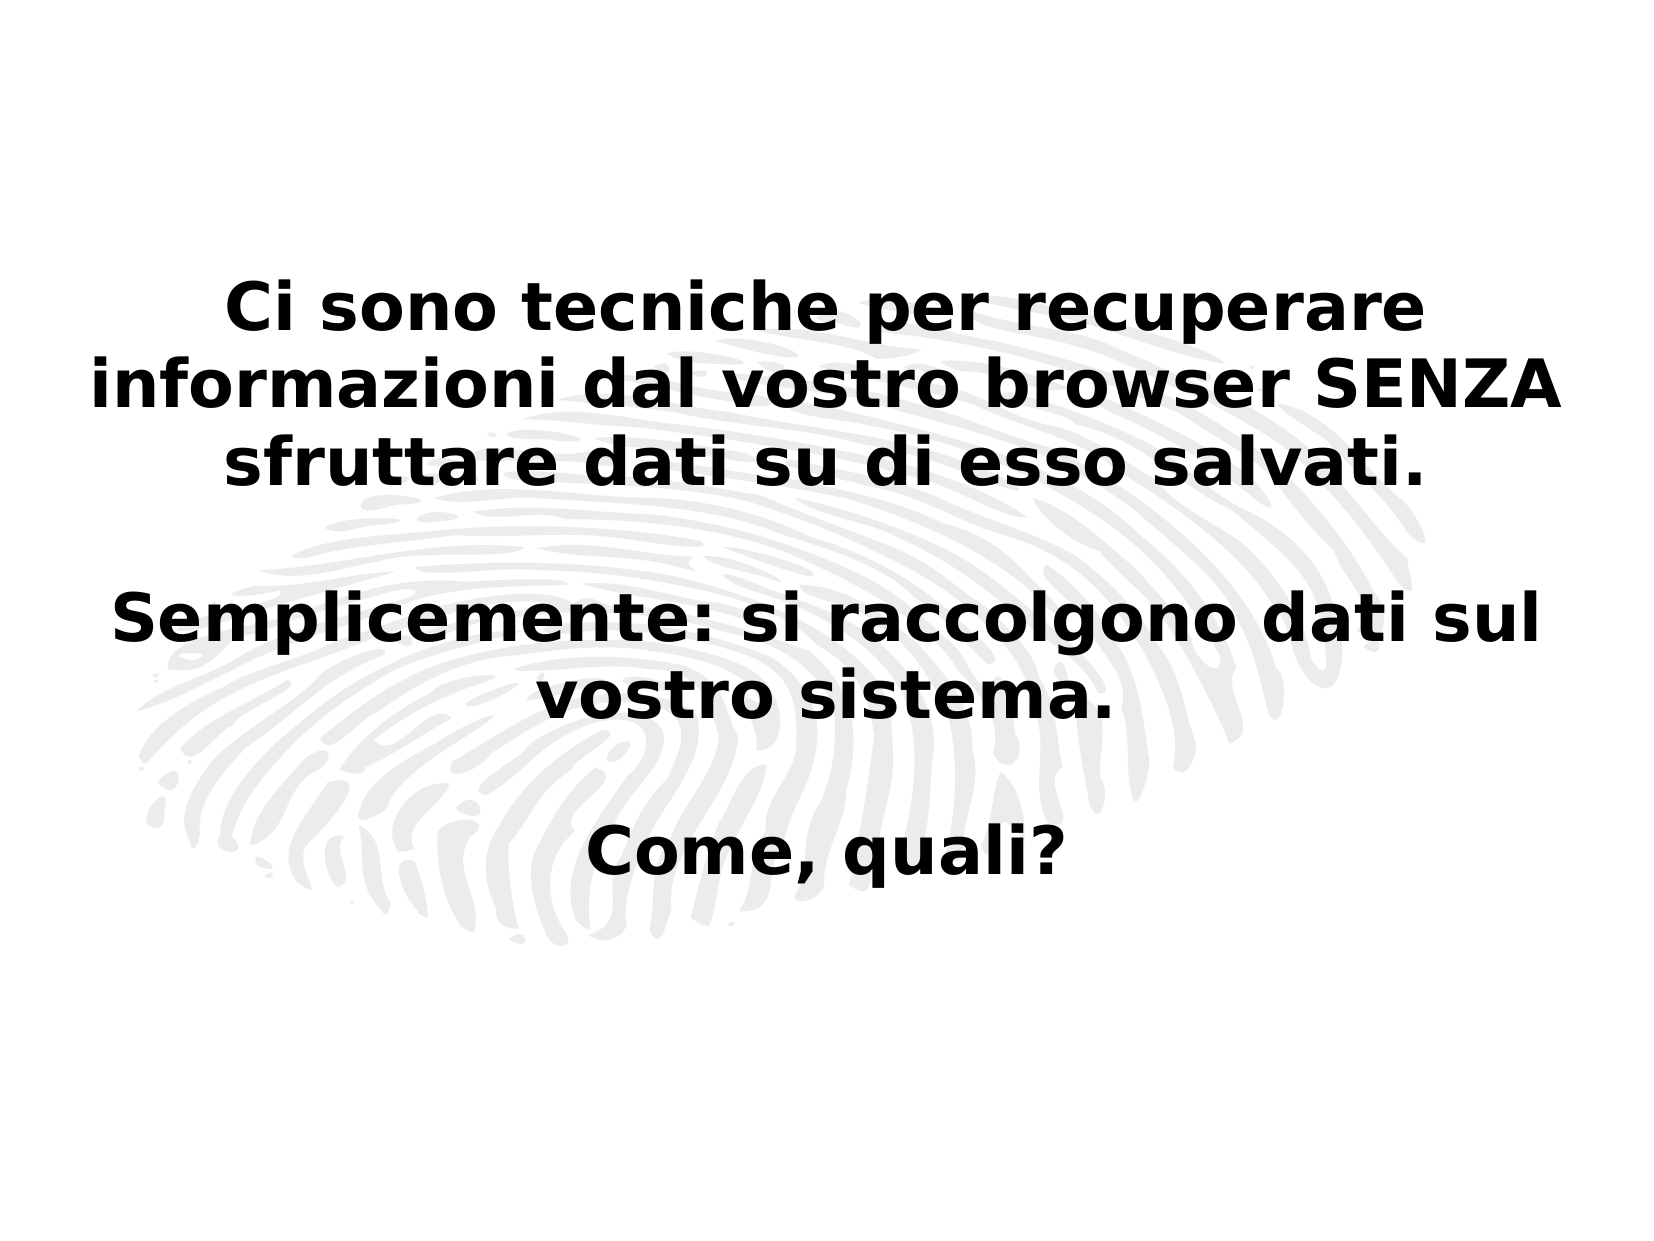

# Ci sono tecniche per recuperare informazioni dal vostro browser SENZA sfruttare dati su di esso salvati.
Semplicemente: si raccolgono dati sul vostro sistema.
Come, quali?